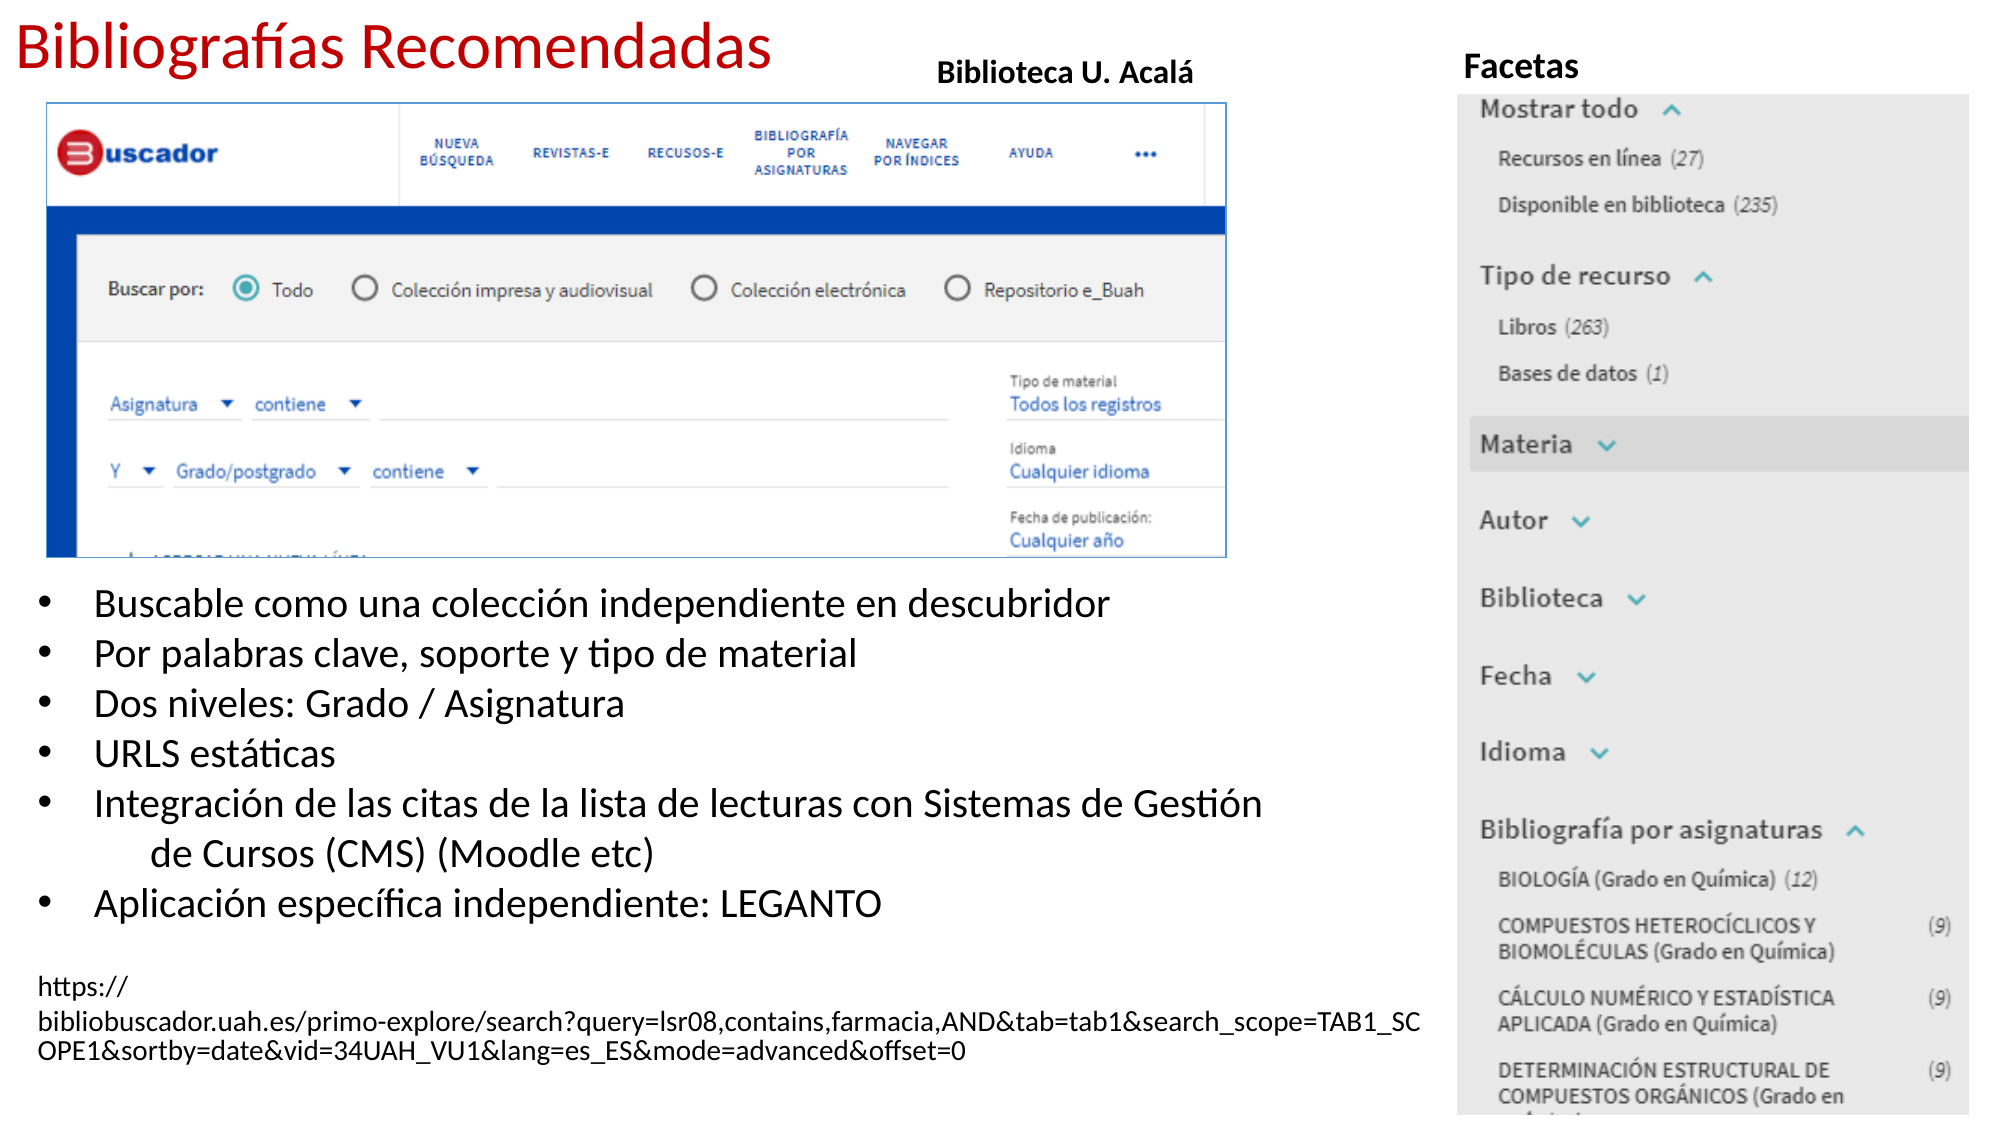

# Bibliografías Recomendadas
Facetas
Biblioteca U. Acalá
Buscable como una colección independiente en descubridor
Por palabras clave, soporte y tipo de material
Dos niveles: Grado / Asignatura
URLS estáticas
Integración de las citas de la lista de lecturas con Sistemas de Gestión de Cursos (CMS) (Moodle etc)
Aplicación específica independiente: LEGANTO
https://bibliobuscador.uah.es/primo-explore/search?query=lsr08,contains,farmacia,AND&tab=tab1&search_scope=TAB1_SCOPE1&sortby=date&vid=34UAH_VU1&lang=es_ES&mode=advanced&offset=0